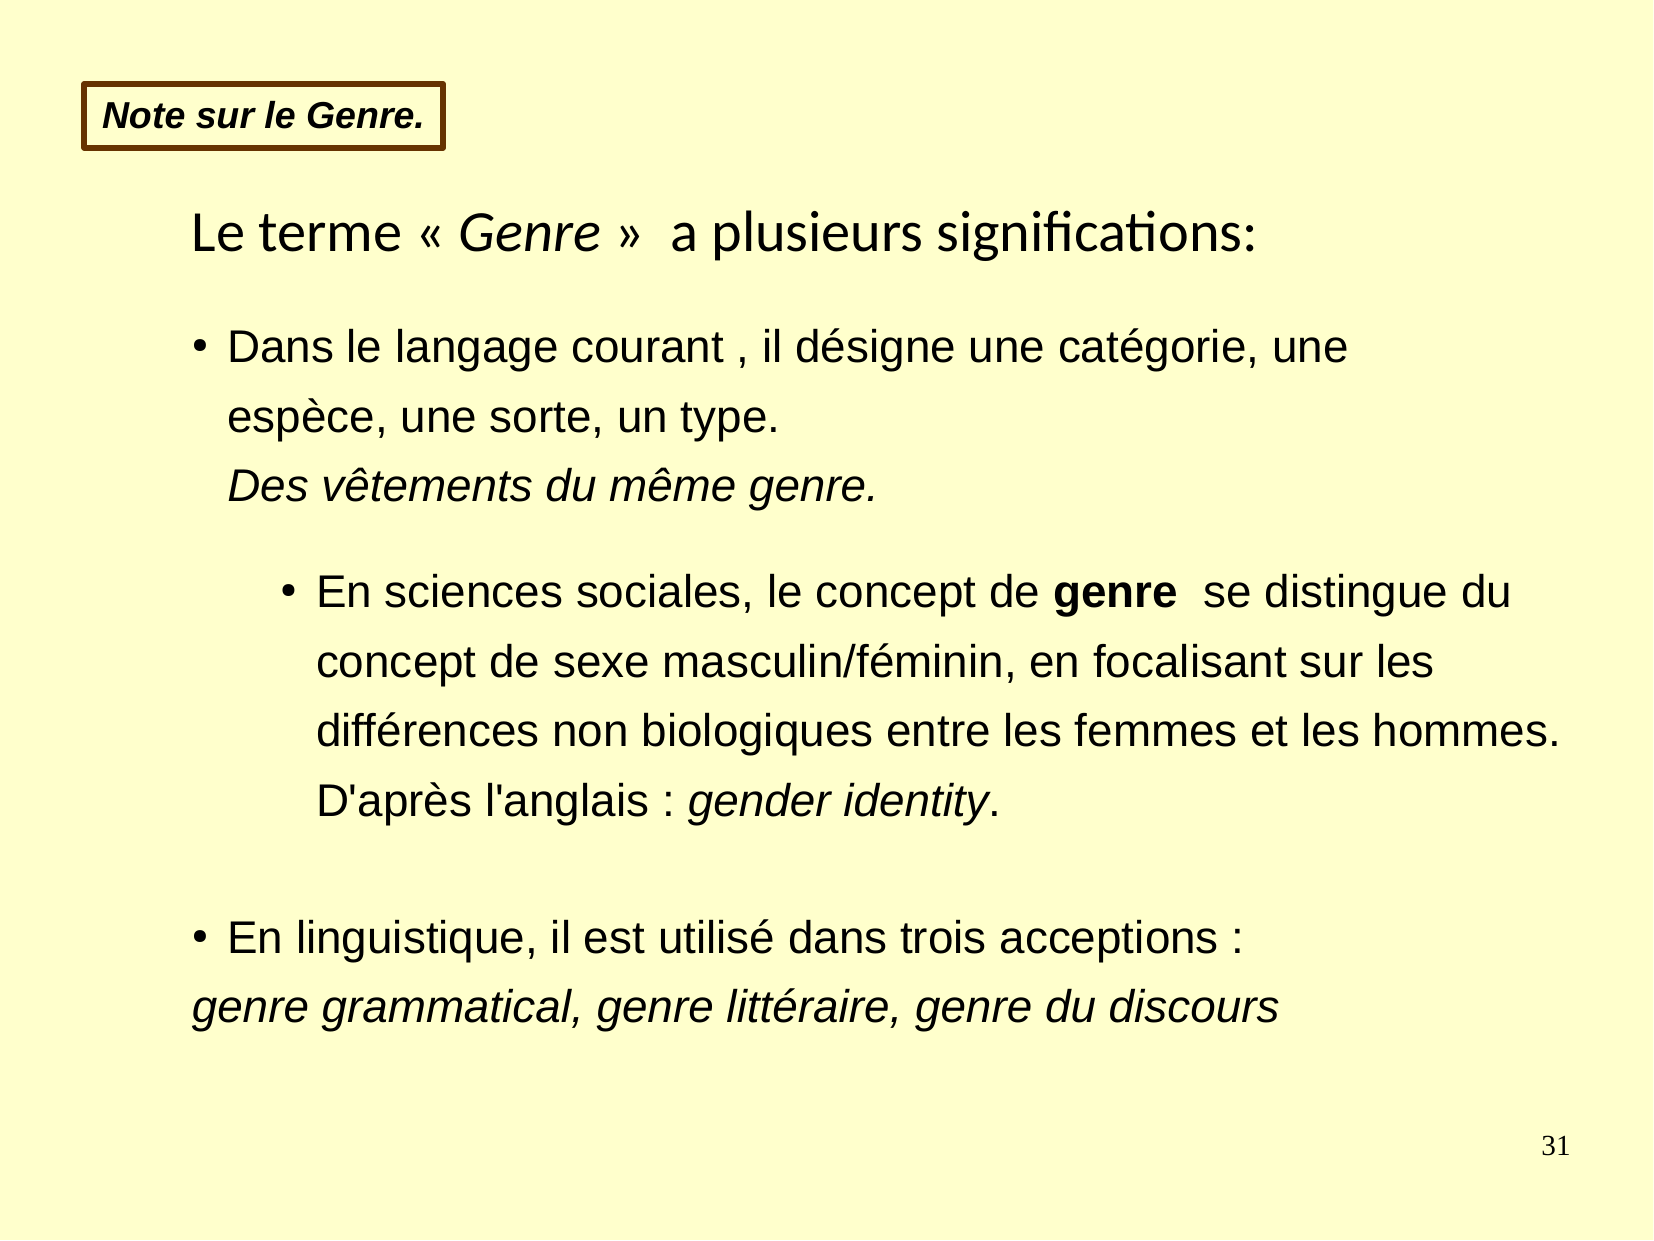

Note sur le Genre.
Le terme « Genre » a plusieurs significations:
Dans le langage courant , il désigne une catégorie, une espèce, une sorte, un type.
Des vêtements du même genre.
En sciences sociales, le concept de genre  se distingue du concept de sexe masculin/féminin, en focalisant sur les différences non biologiques entre les femmes et les hommes.
D'après l'anglais : gender identity.
En linguistique, il est utilisé dans trois acceptions :
genre grammatical, genre littéraire, genre du discours
31